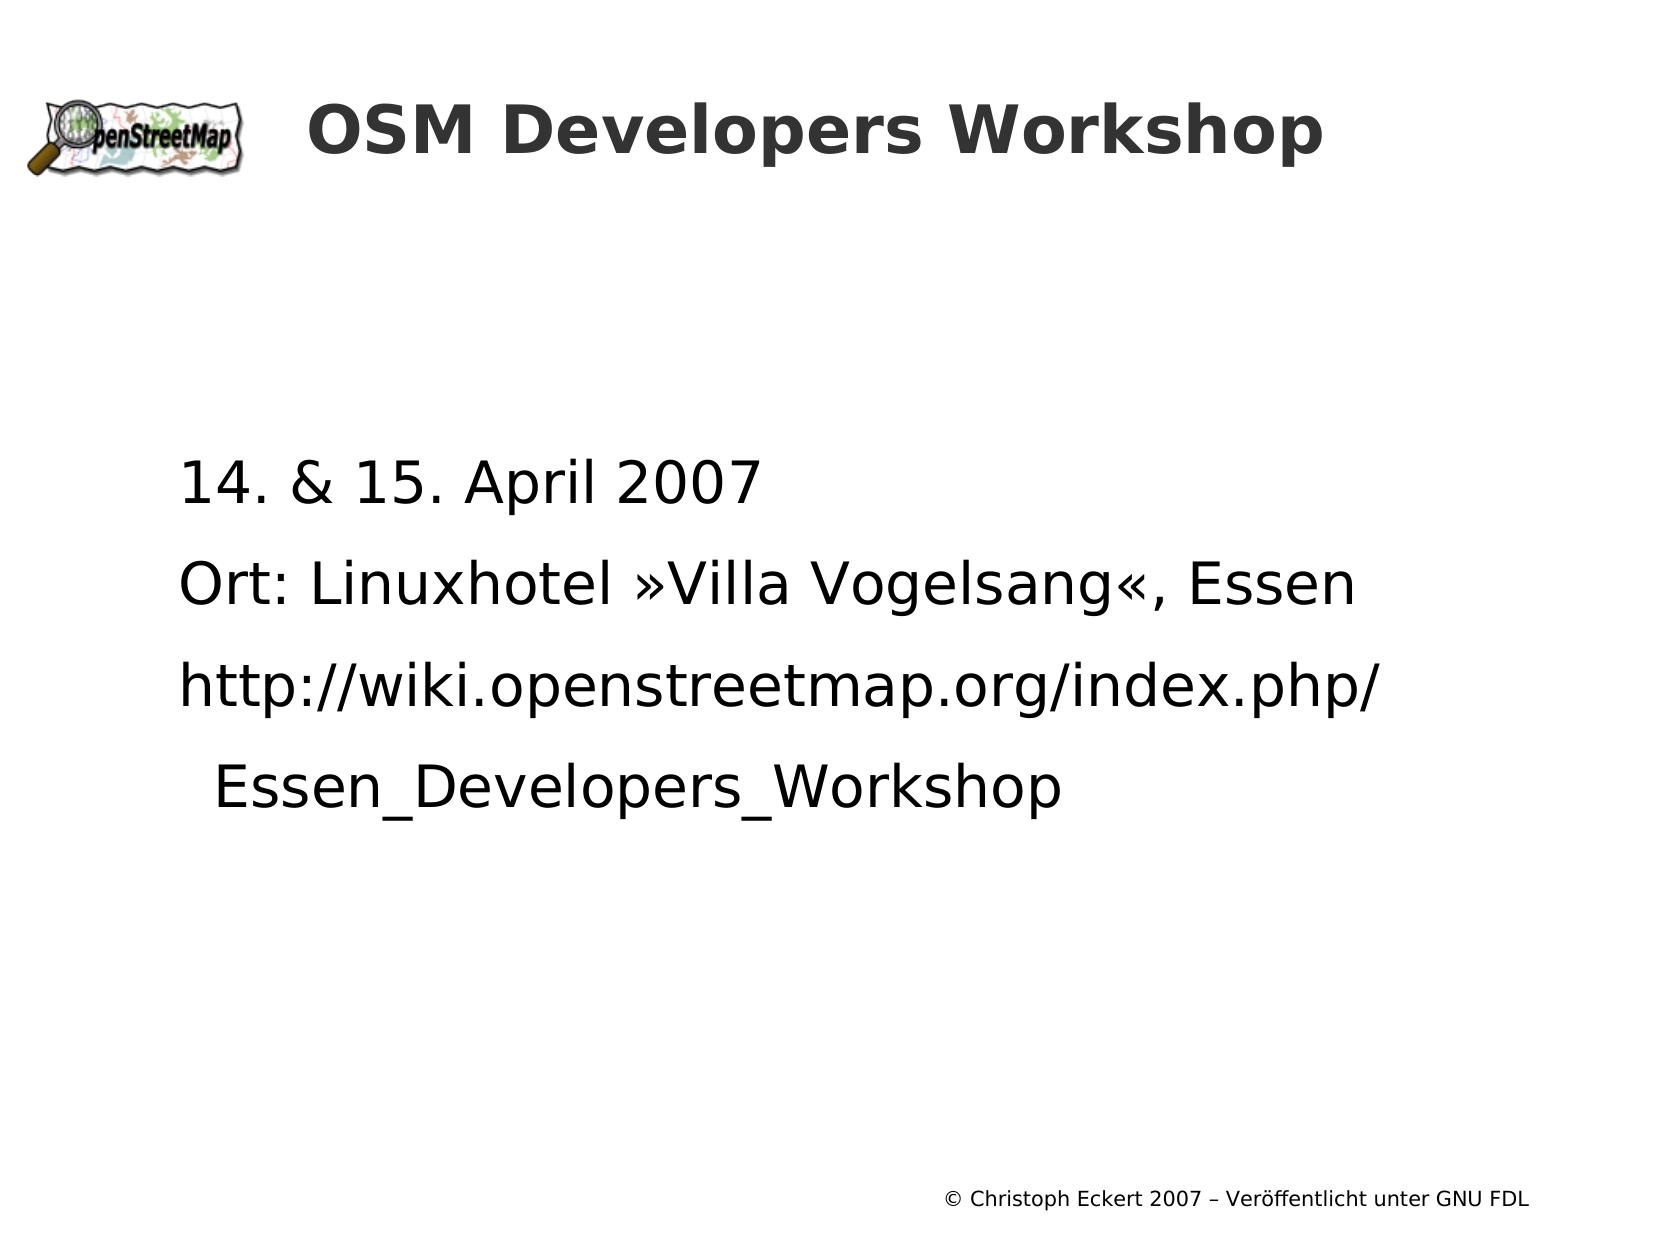

# OSM Developers Workshop
14. & 15. April 2007
Ort: Linuxhotel »Villa Vogelsang«, Essen
http://wiki.openstreetmap.org/index.php/
Essen_Developers_Workshop